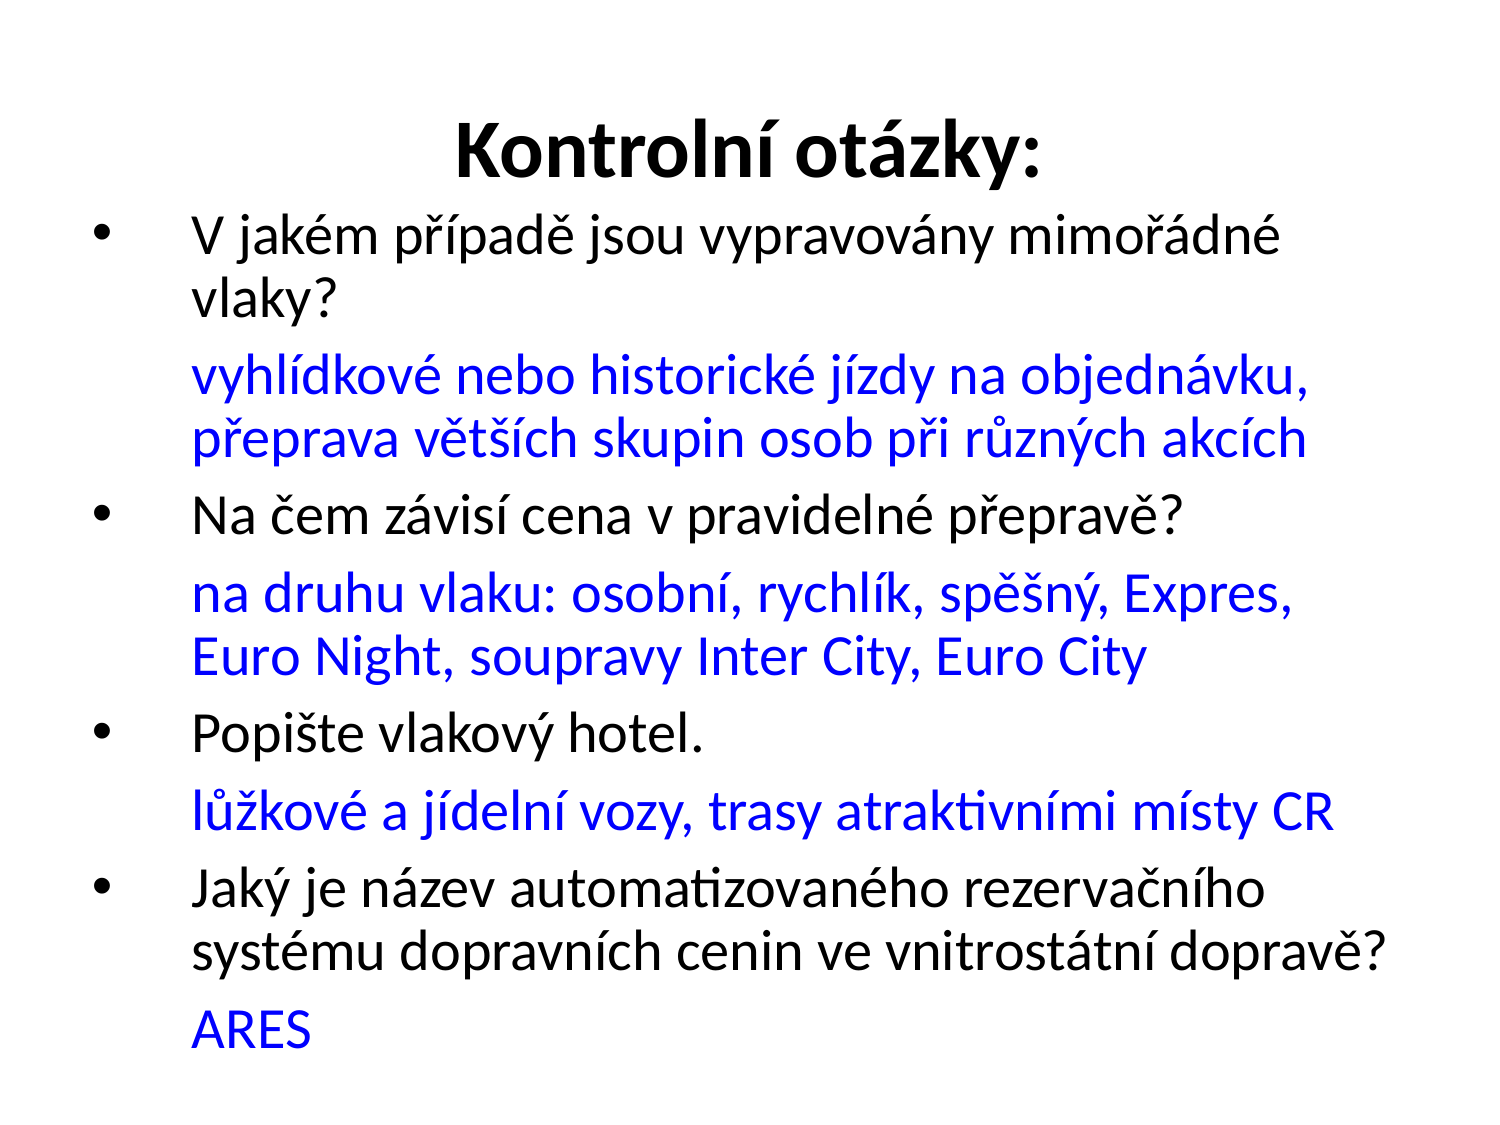

# Kontrolní otázky:
V jakém případě jsou vypravovány mimořádné vlaky?
	vyhlídkové nebo historické jízdy na objednávku, přeprava větších skupin osob při různých akcích
Na čem závisí cena v pravidelné přepravě?
	na druhu vlaku: osobní, rychlík, spěšný, Expres, Euro Night, soupravy Inter City, Euro City
Popište vlakový hotel.
	lůžkové a jídelní vozy, trasy atraktivními místy CR
Jaký je název automatizovaného rezervačního systému dopravních cenin ve vnitrostátní dopravě?
	ARES